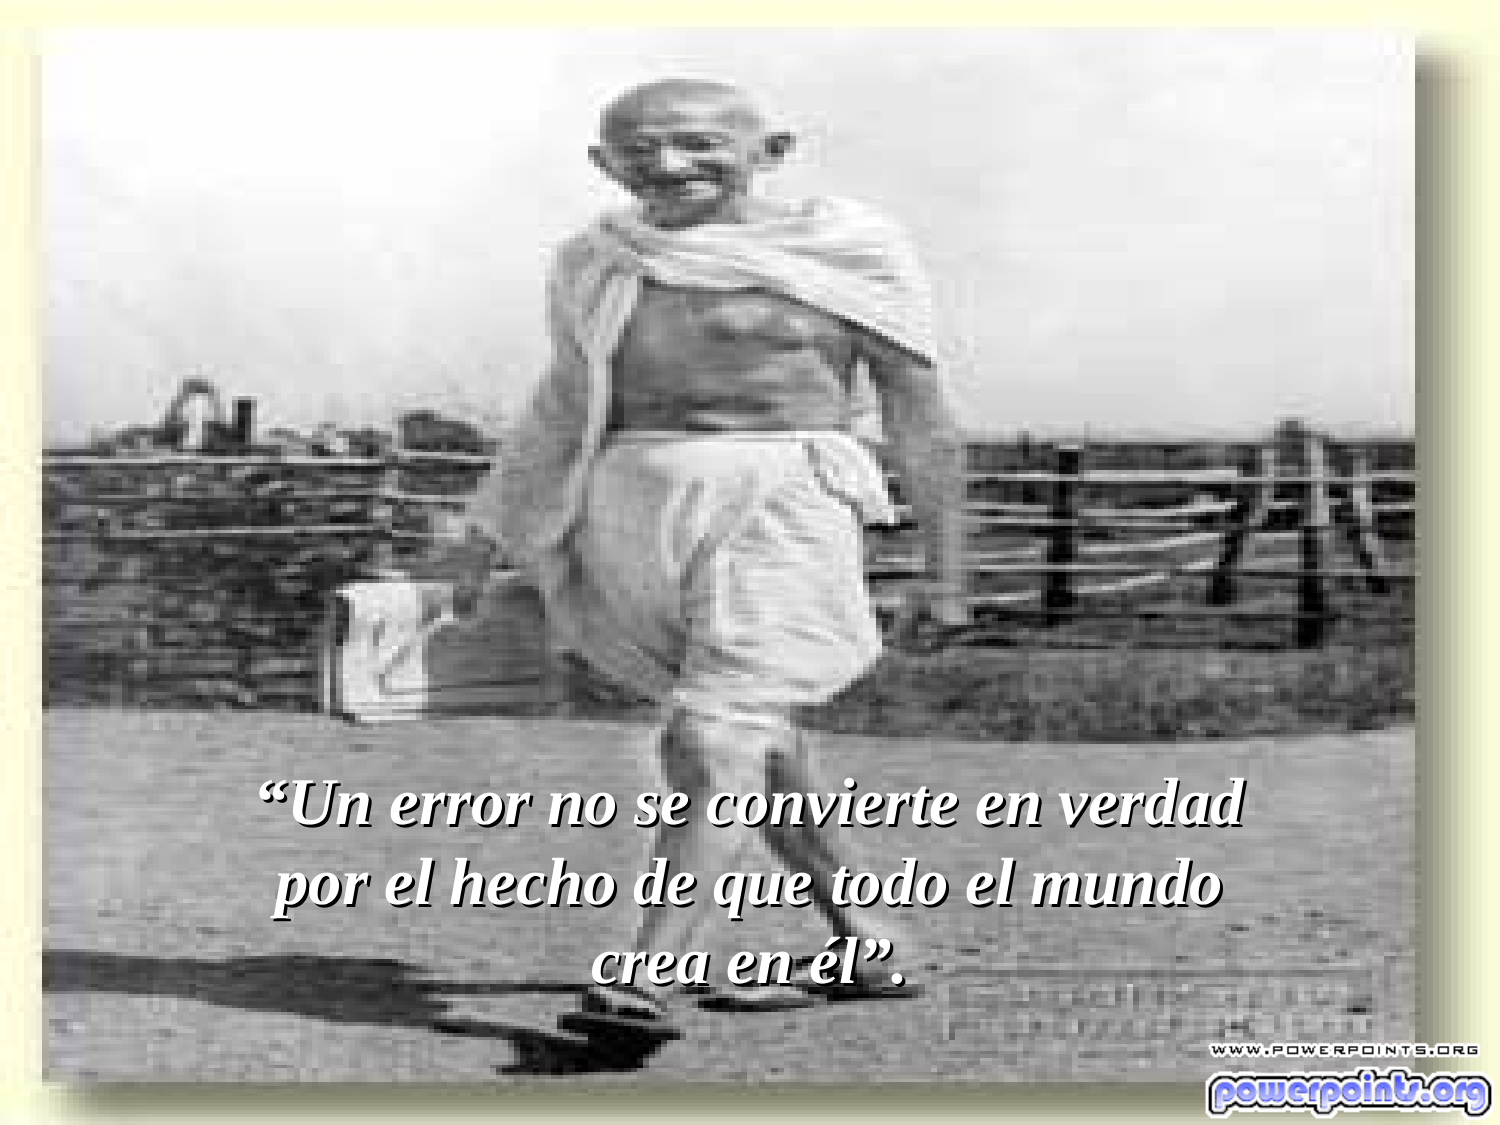

“Un error no se convierte en verdad por el hecho de que todo el mundo crea en él”.